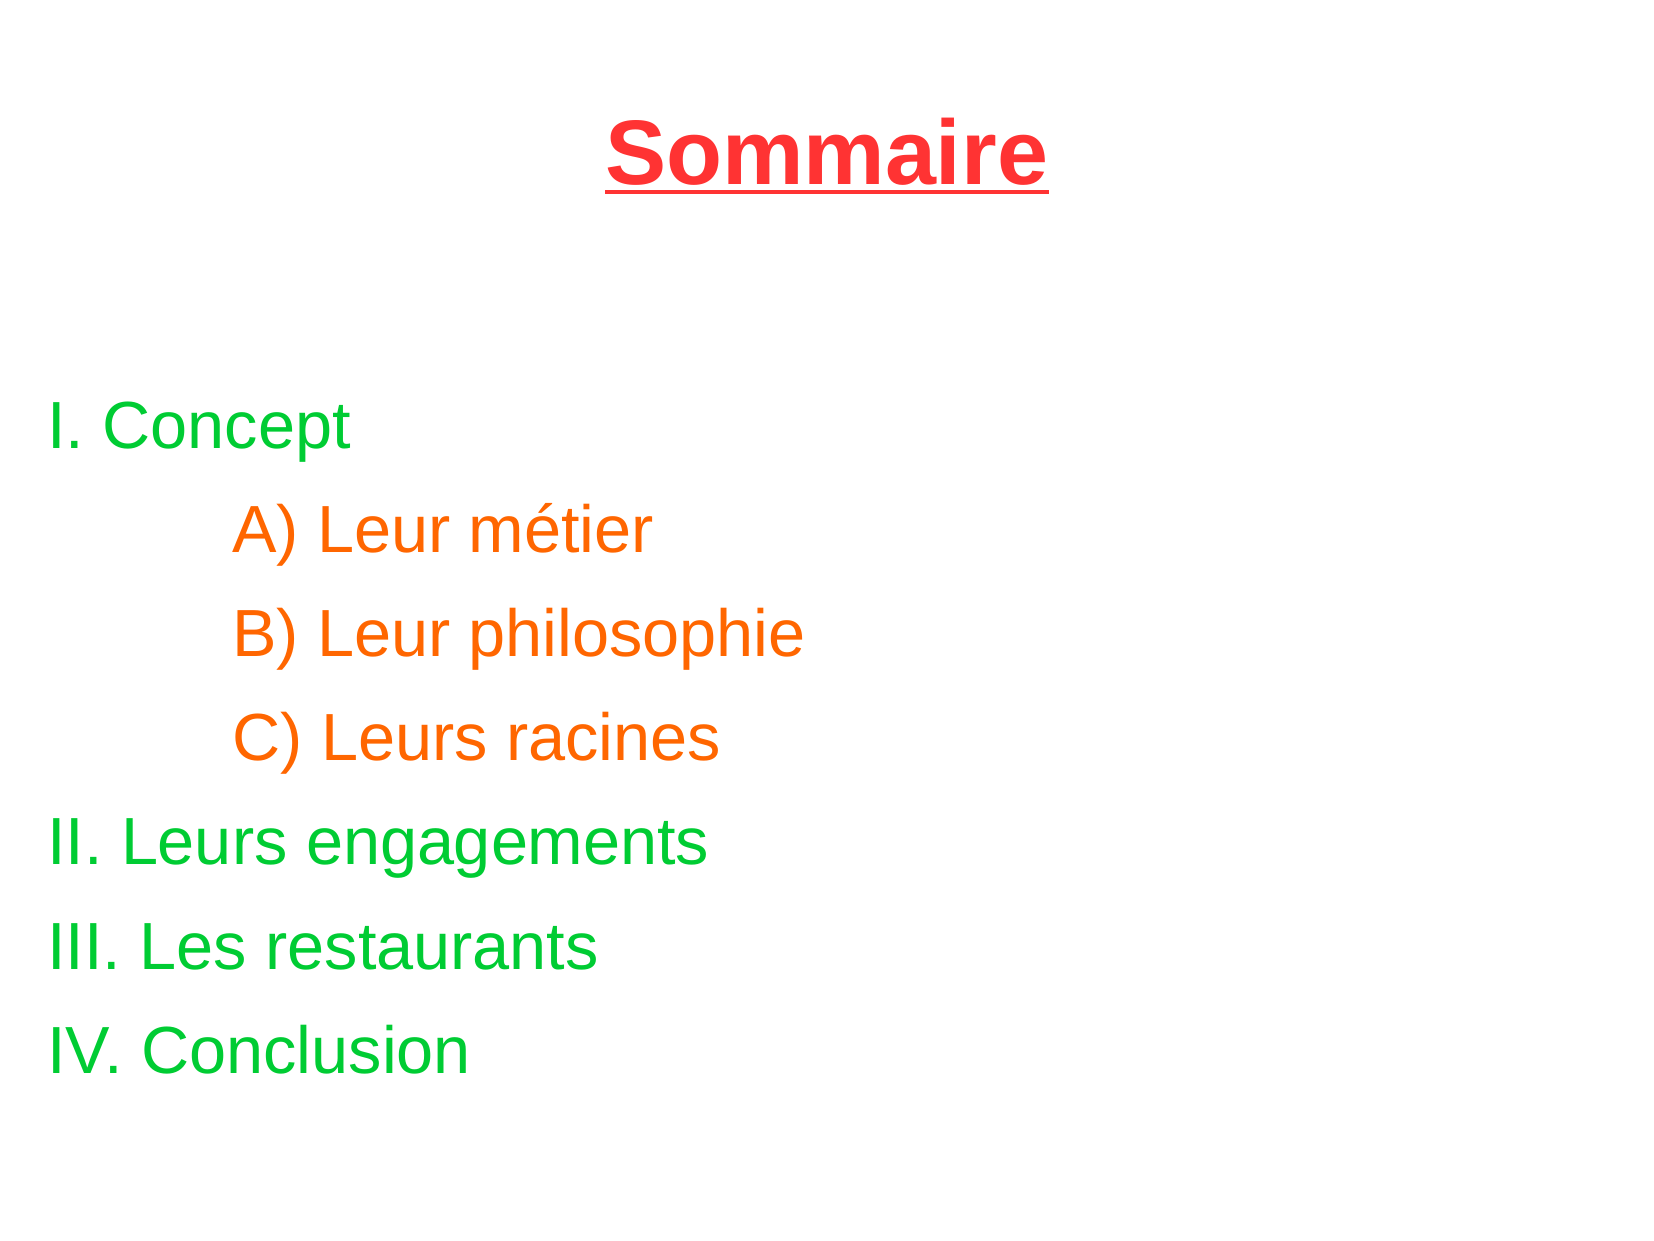

# Sommaire
I. Concept
 A) Leur métier
 B) Leur philosophie
 C) Leurs racines
II. Leurs engagements
III. Les restaurants
IV. Conclusion